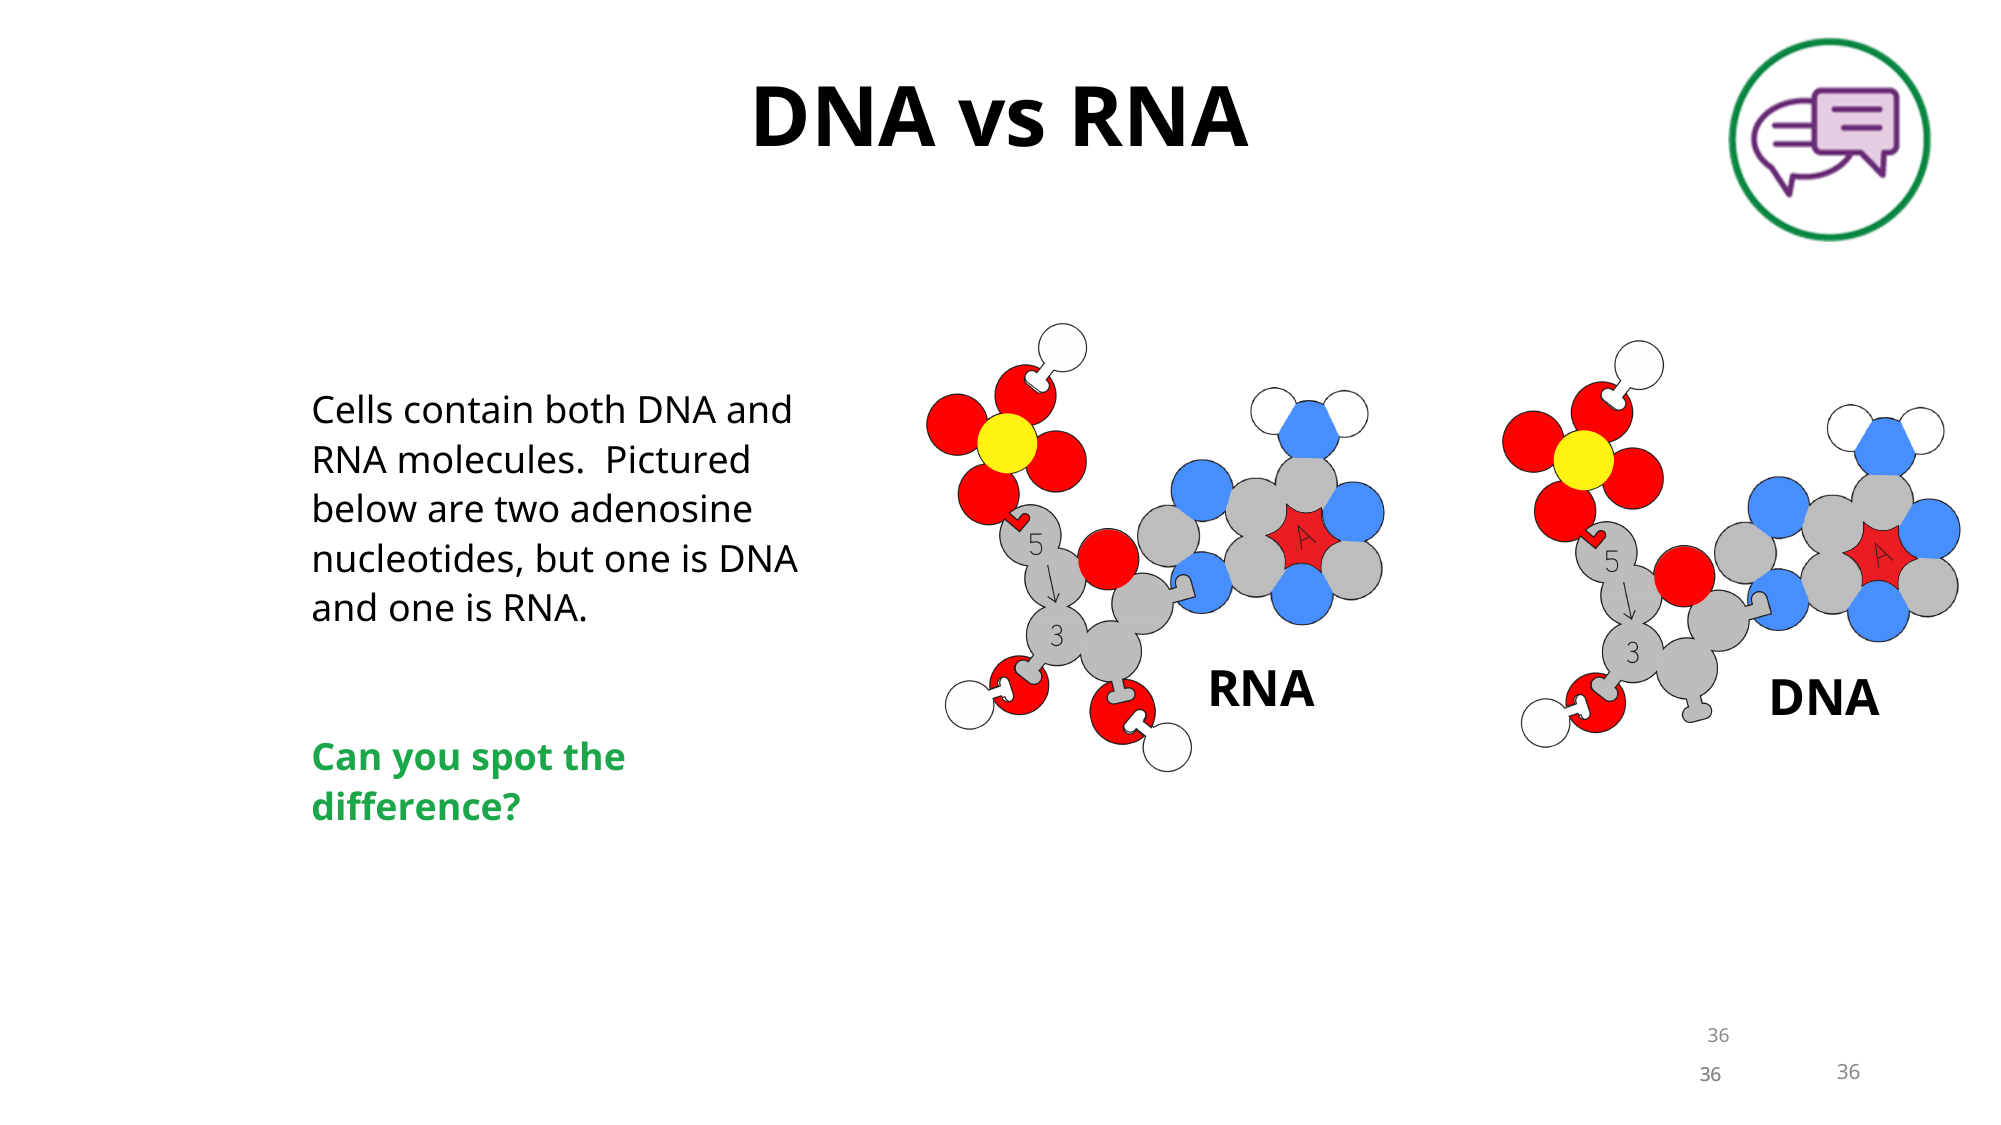

DNA vs RNA
Cells contain both DNA and RNA molecules. Pictured below are two adenosine nucleotides, but one is DNA and one is RNA.
Can you spot the difference?
RNA
DNA